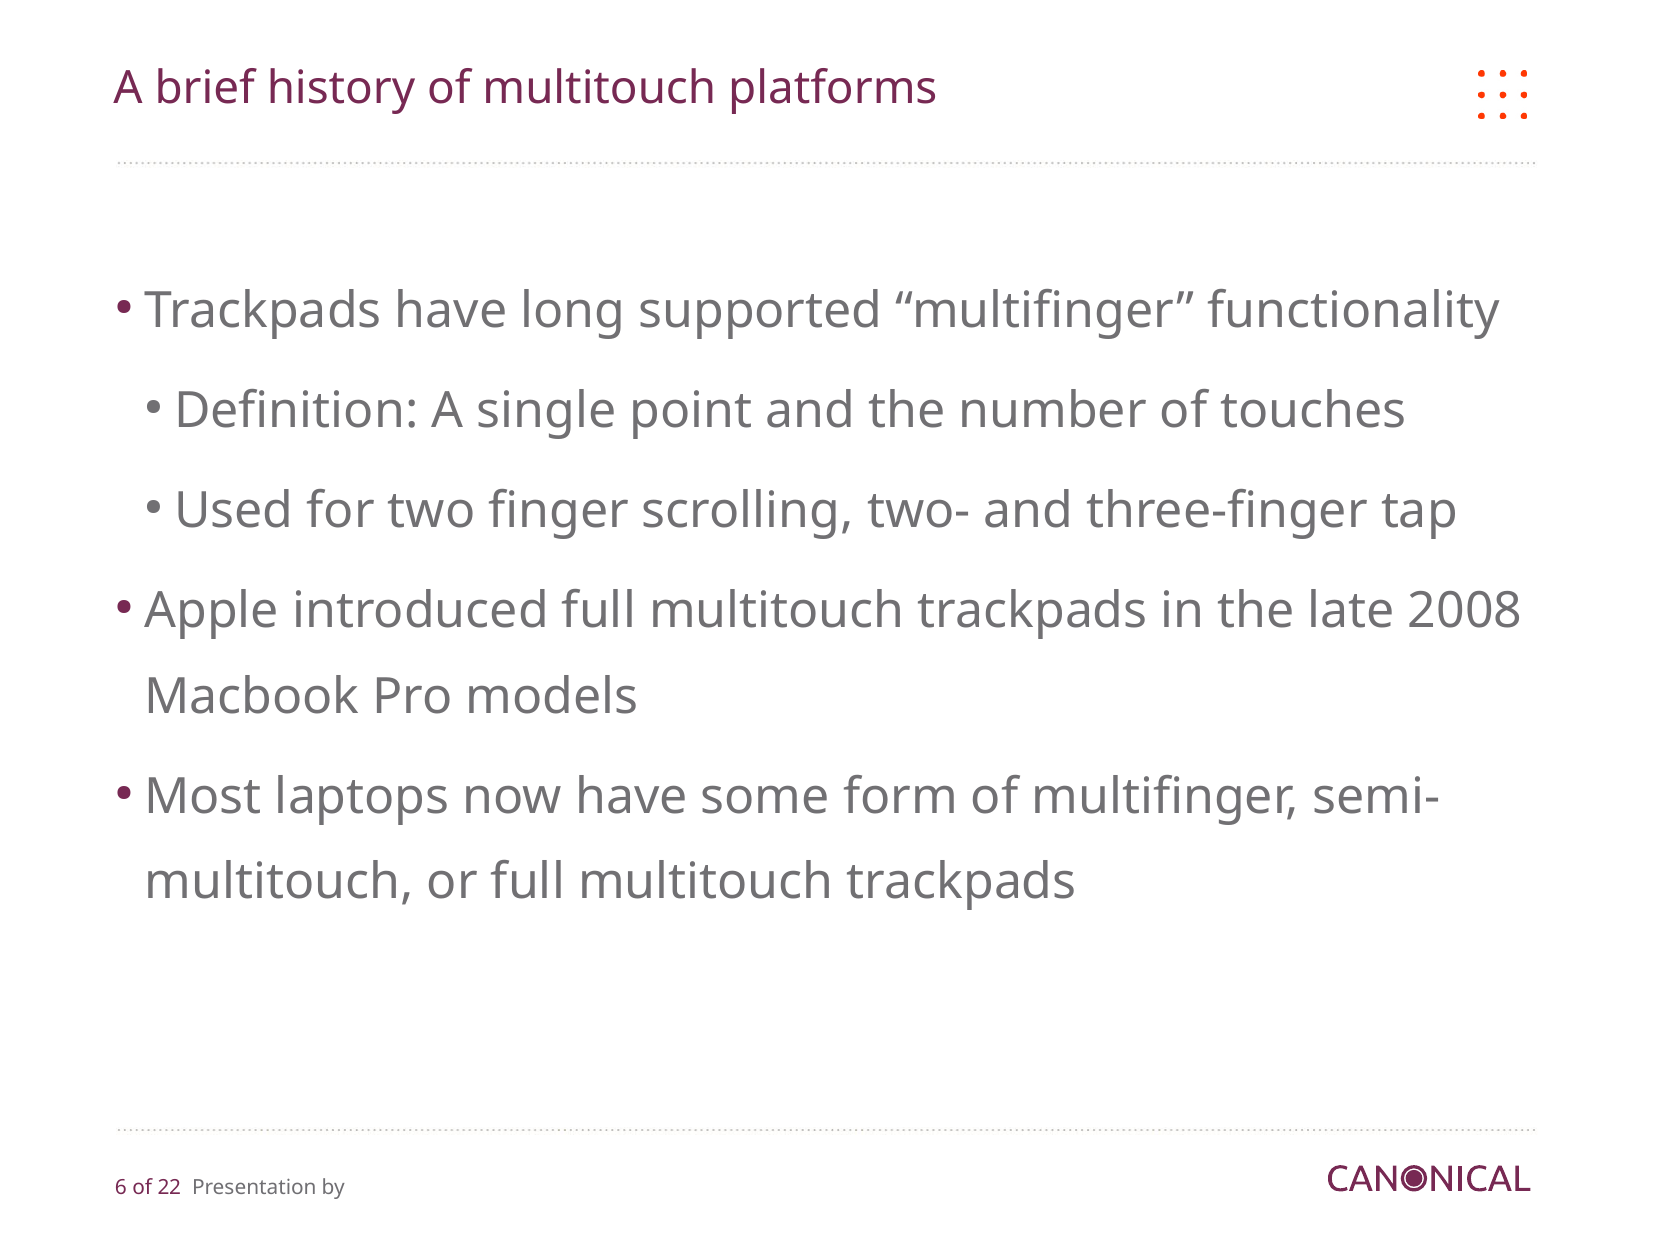

# A brief history of multitouch platforms
Trackpads have long supported “multifinger” functionality
Definition: A single point and the number of touches
Used for two finger scrolling, two- and three-finger tap
Apple introduced full multitouch trackpads in the late 2008 Macbook Pro models
Most laptops now have some form of multifinger, semi-multitouch, or full multitouch trackpads